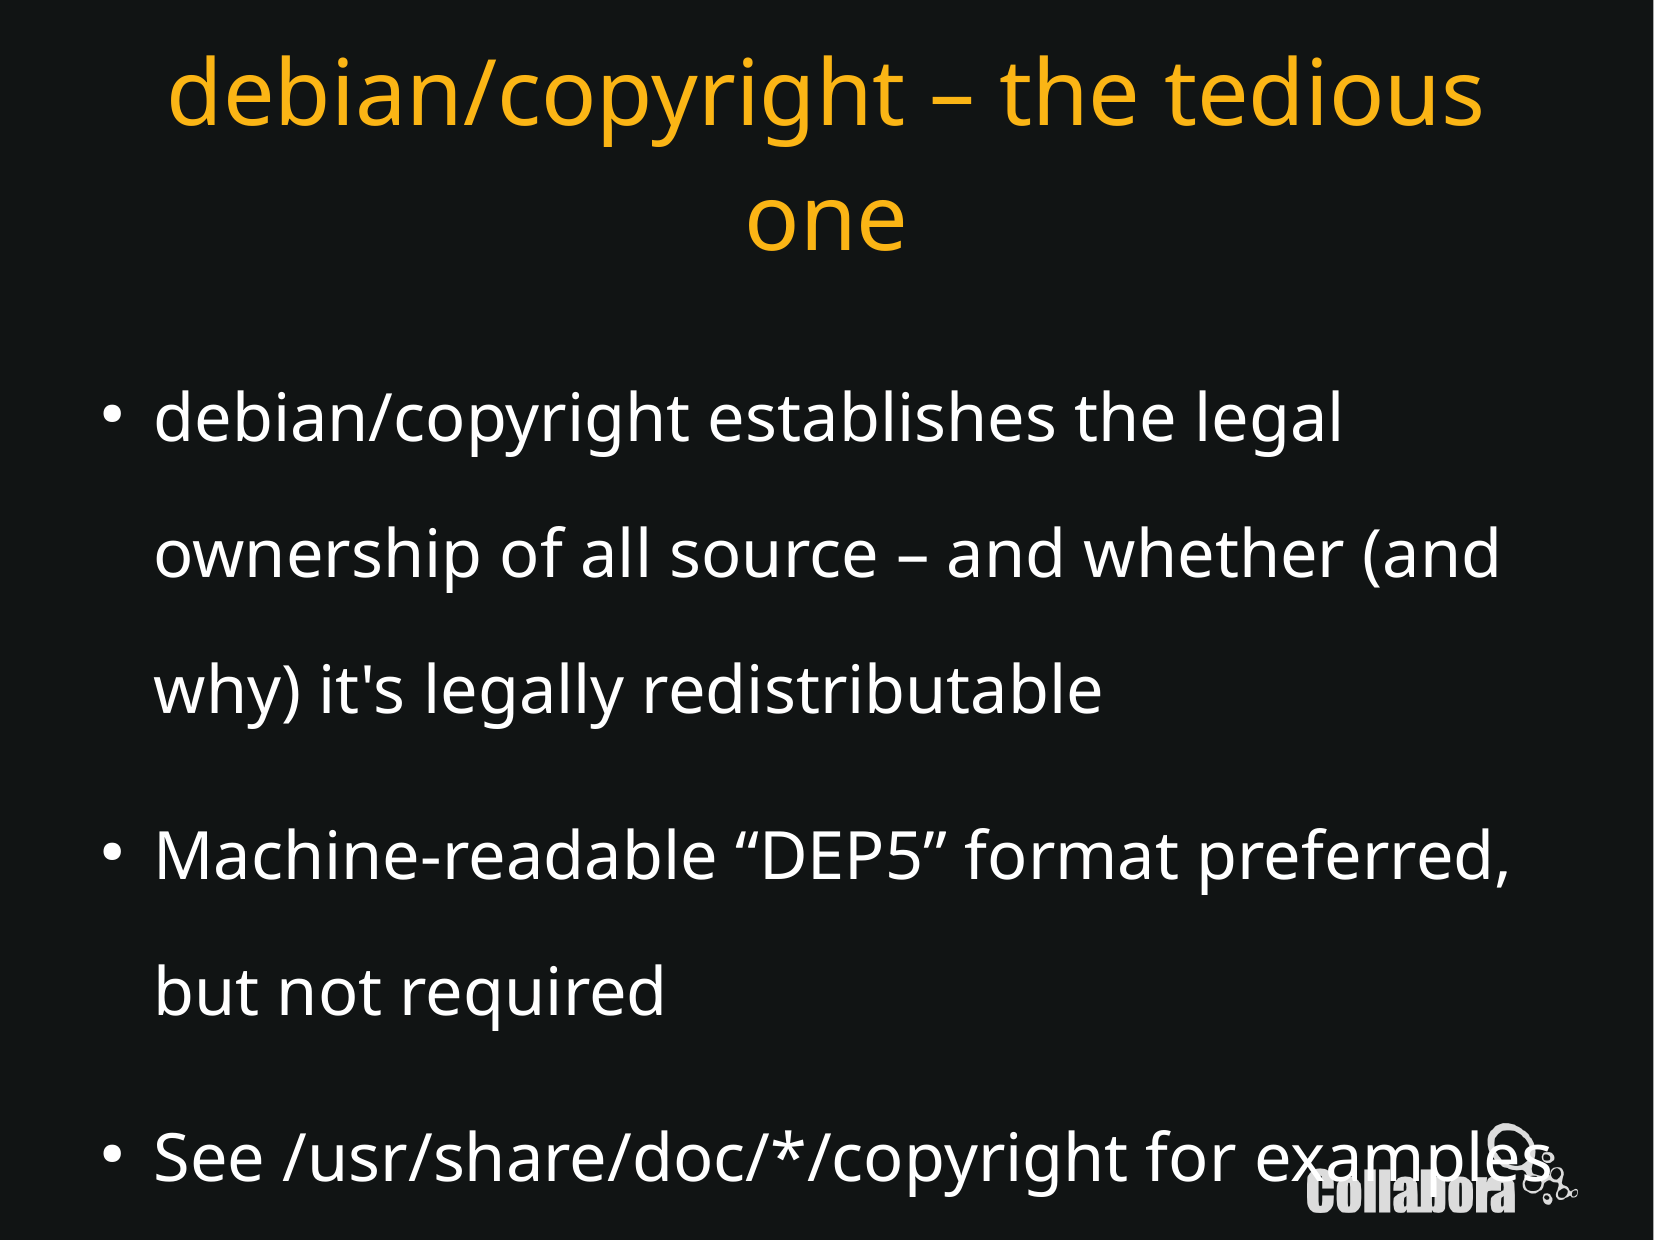

# debian/copyright – the tedious one
debian/copyright establishes the legal ownership of all source – and whether (and why) it's legally redistributable
Machine-readable “DEP5” format preferred, but not required
See /usr/share/doc/*/copyright for examples